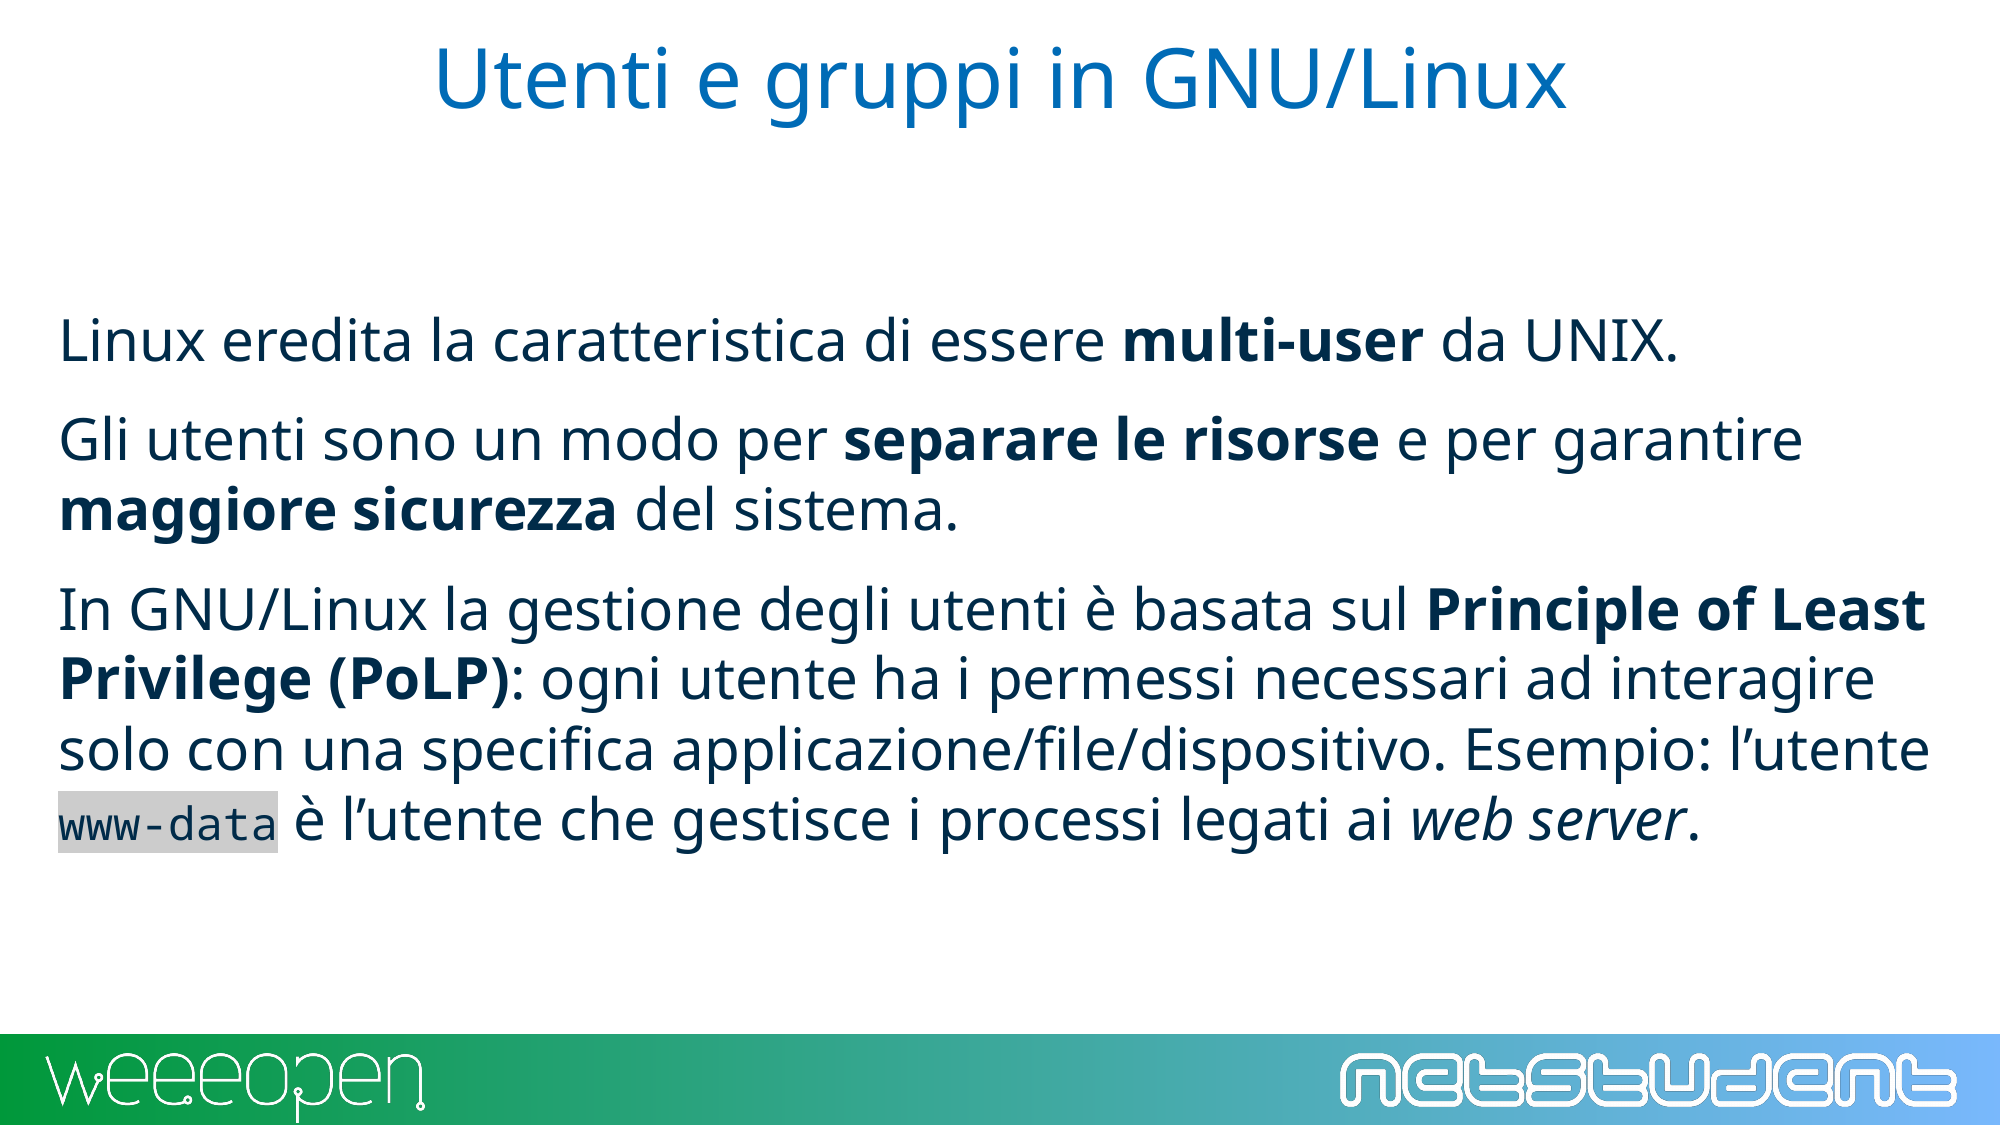

# Utenti e gruppi in GNU/Linux
Linux eredita la caratteristica di essere multi-user da UNIX.
Gli utenti sono un modo per separare le risorse e per garantire maggiore sicurezza del sistema.
In GNU/Linux la gestione degli utenti è basata sul Principle of Least Privilege (PoLP): ogni utente ha i permessi necessari ad interagire solo con una specifica applicazione/file/dispositivo. Esempio: l’utente www-data è l’utente che gestisce i processi legati ai web server.